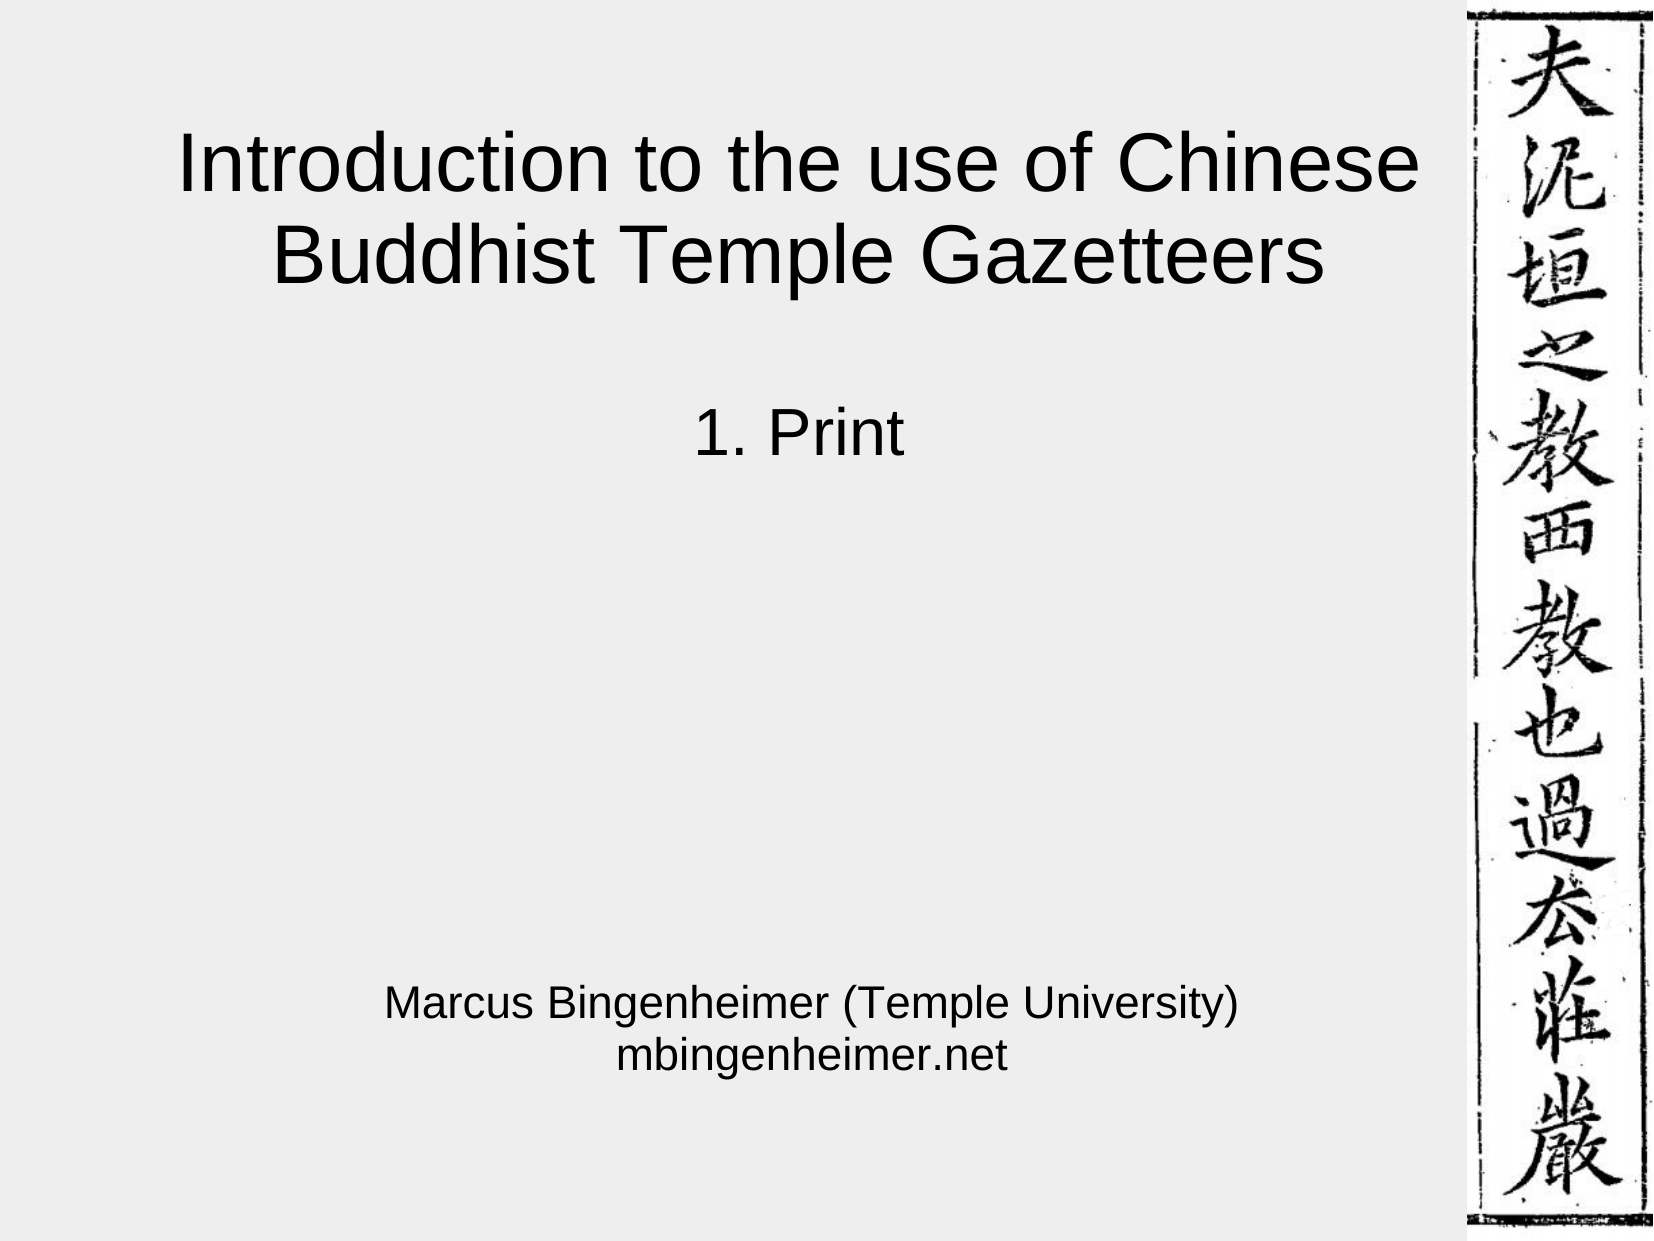

# Introduction to the use of Chinese Buddhist Temple Gazetteers 1. Print
Marcus Bingenheimer (Temple University)
mbingenheimer.net